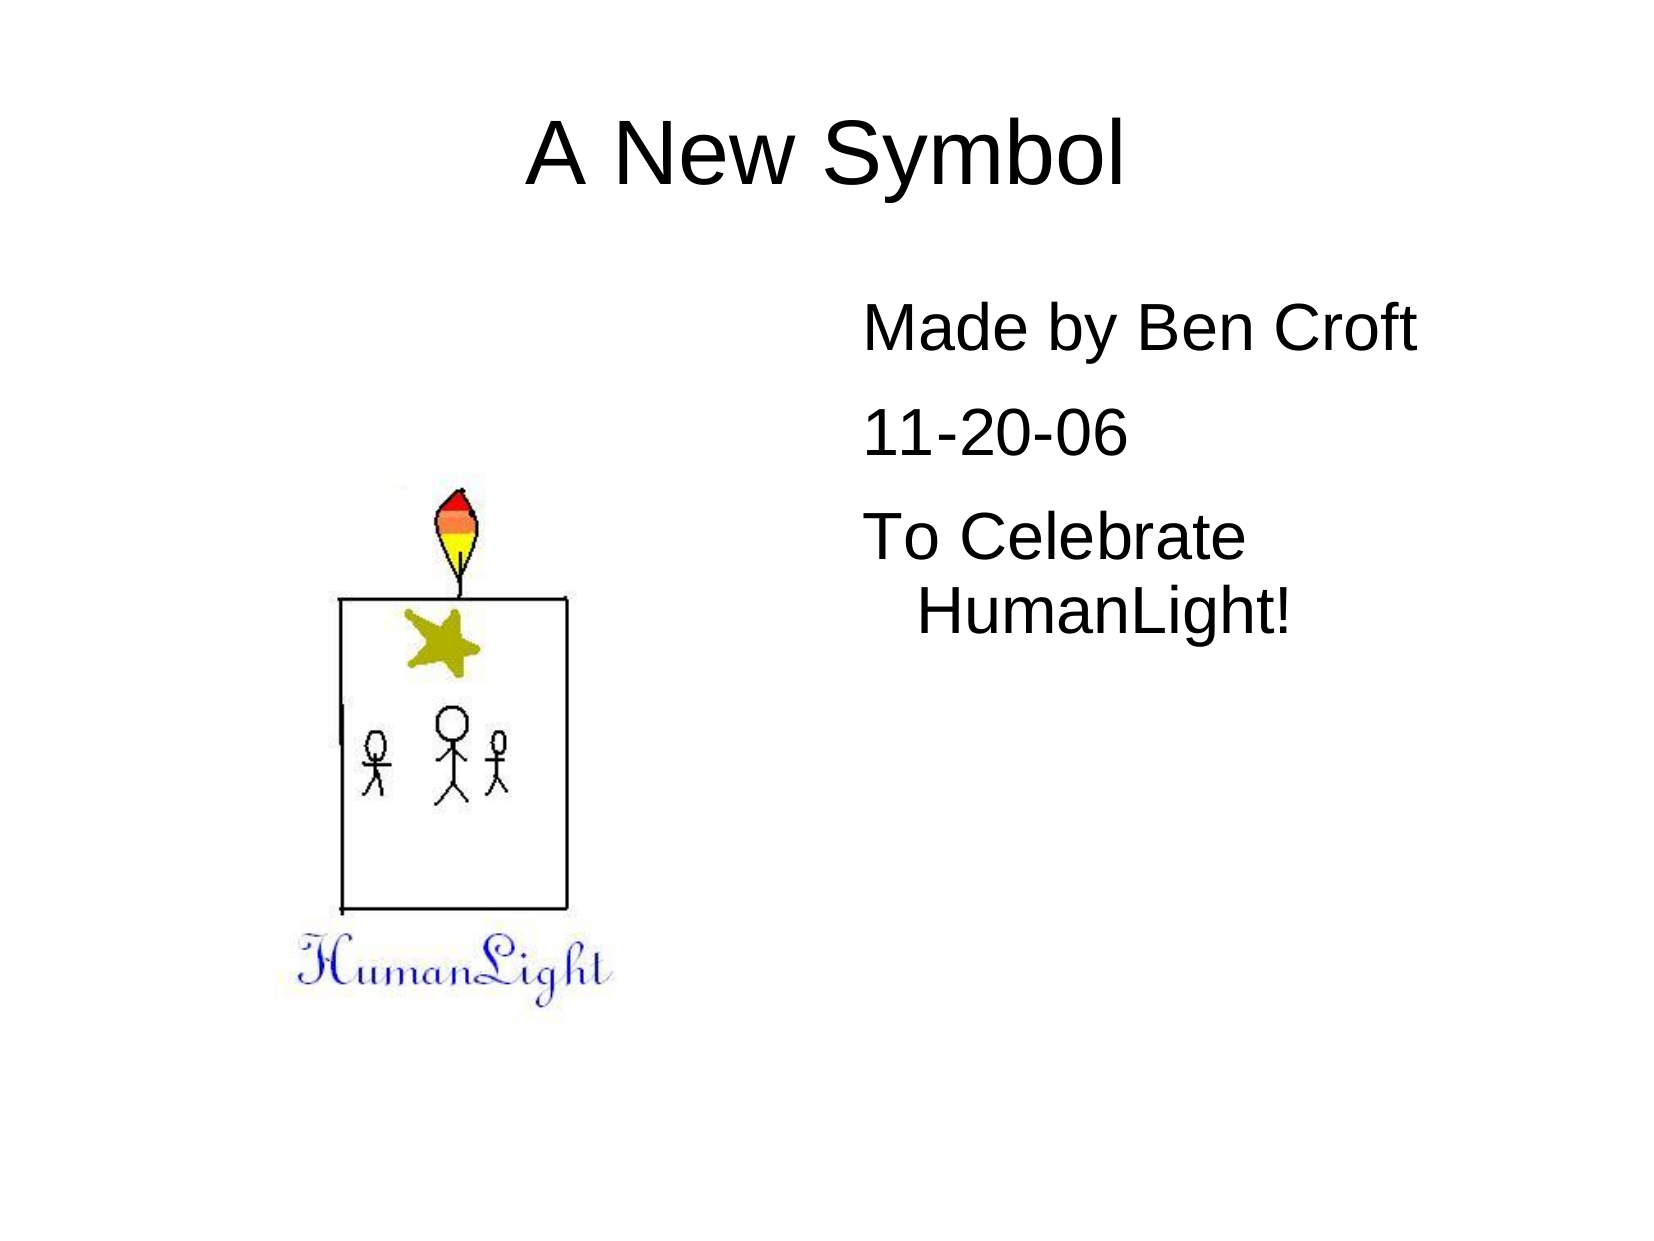

# A New Symbol
Made by Ben Croft
11-20-06
To Celebrate HumanLight!